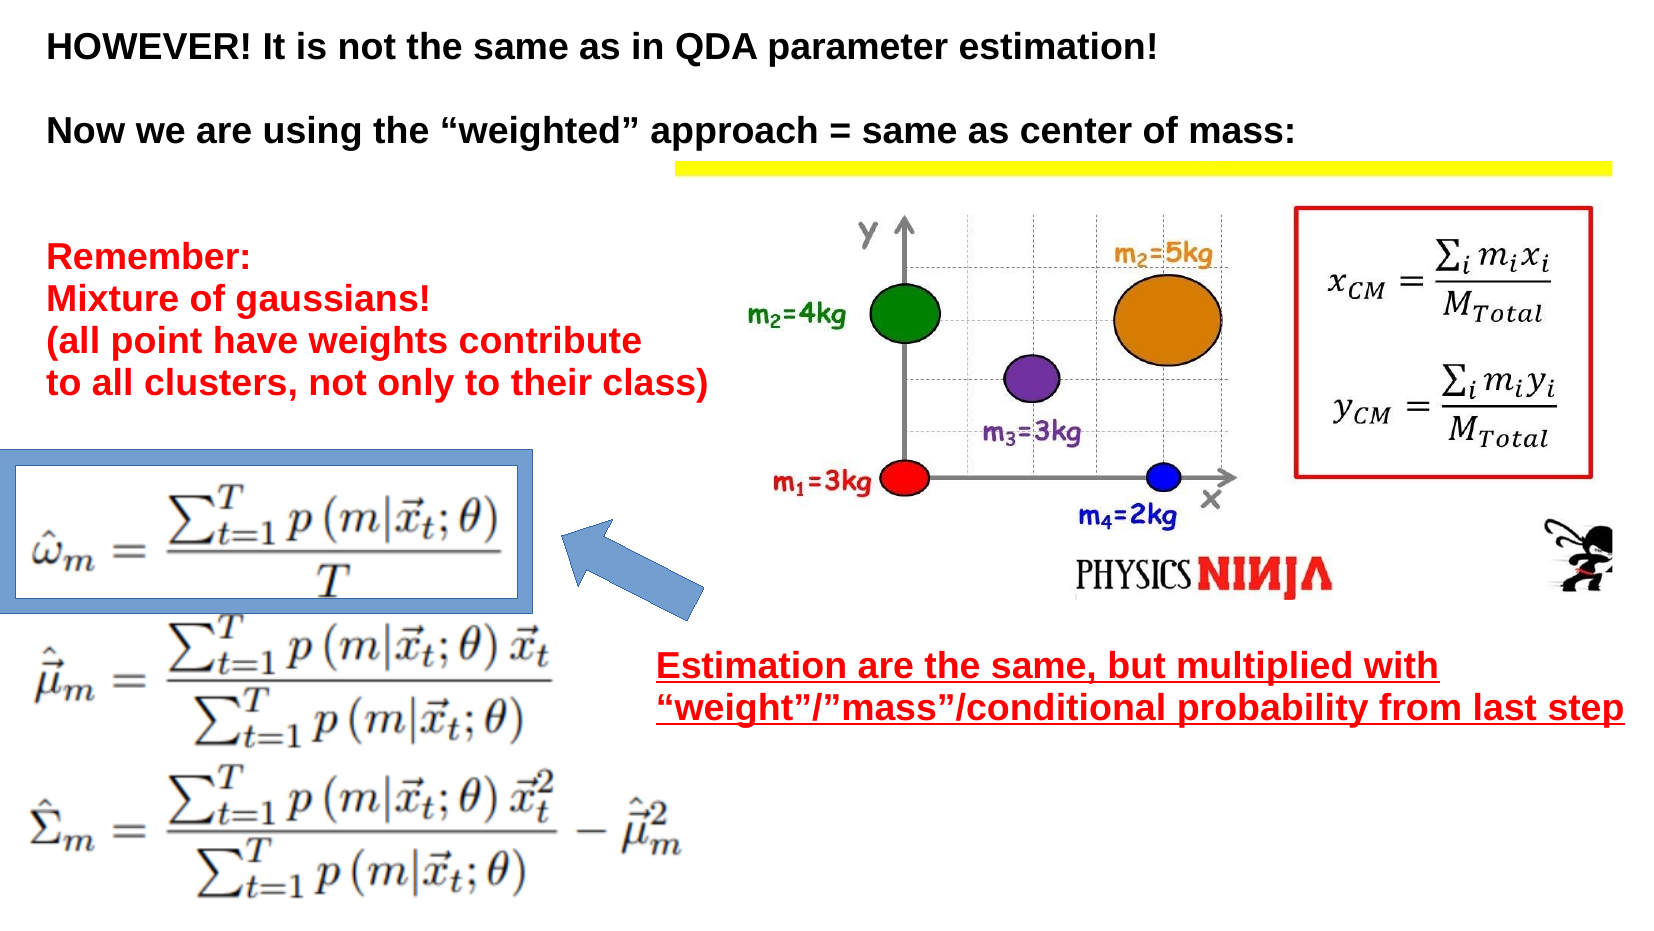

HOWEVER! It is not the same as in QDA parameter estimation!
Now we are using the “weighted” approach = same as center of mass:
Remember:
Mixture of gaussians!
(all point have weights contribute
to all clusters, not only to their class)
Estimation are the same, but multiplied with “weight”/”mass”/conditional probability from last step